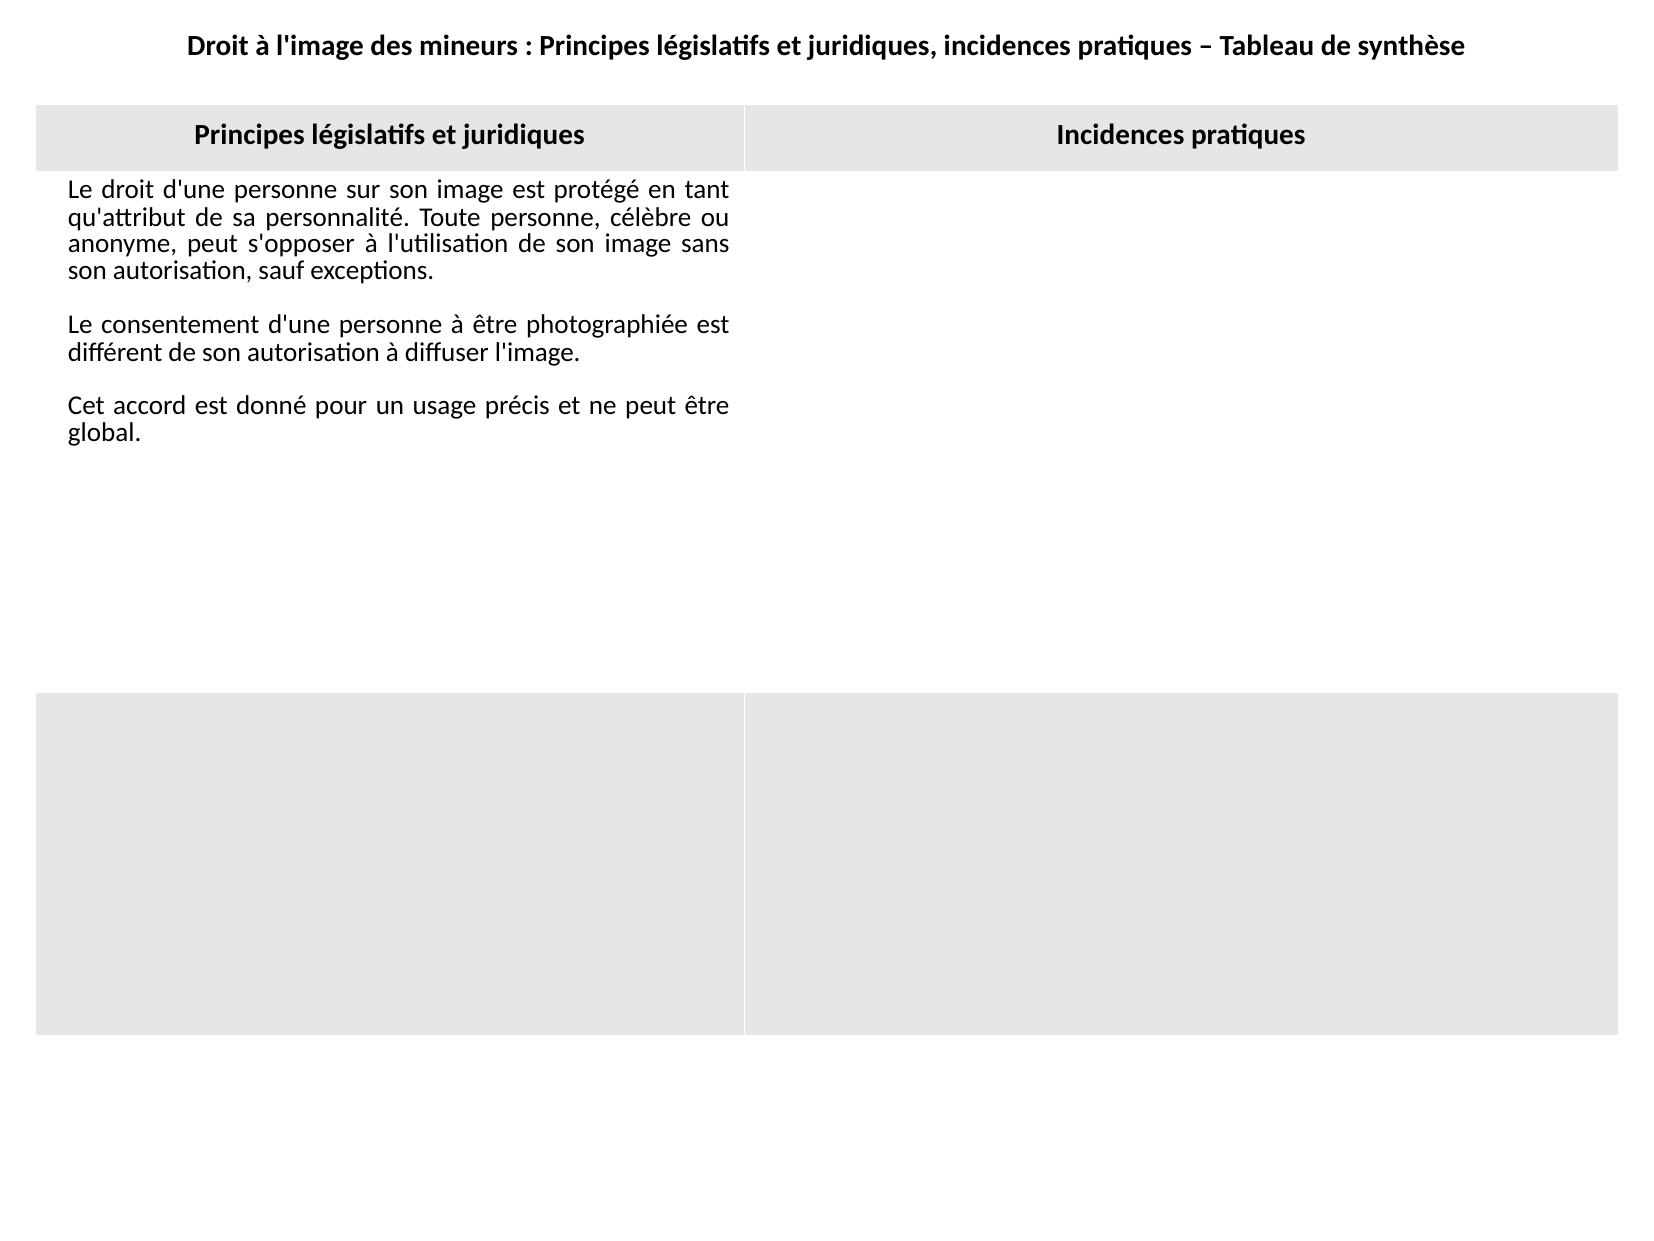

| Droit à l'image des mineurs : Principes législatifs et juridiques, incidences pratiques – Tableau de synthèse | |
| --- | --- |
| Principes législatifs et juridiques | Incidences pratiques |
| Le droit d'une personne sur son image est protégé en tant qu'attribut de sa personnalité. Toute personne, célèbre ou anonyme, peut s'opposer à l'utilisation de son image sans son autorisation, sauf exceptions. Le consentement d'une personne à être photographiée est différent de son autorisation à diffuser l'image. Cet accord est donné pour un usage précis et ne peut être global. | |
| | |
| | |